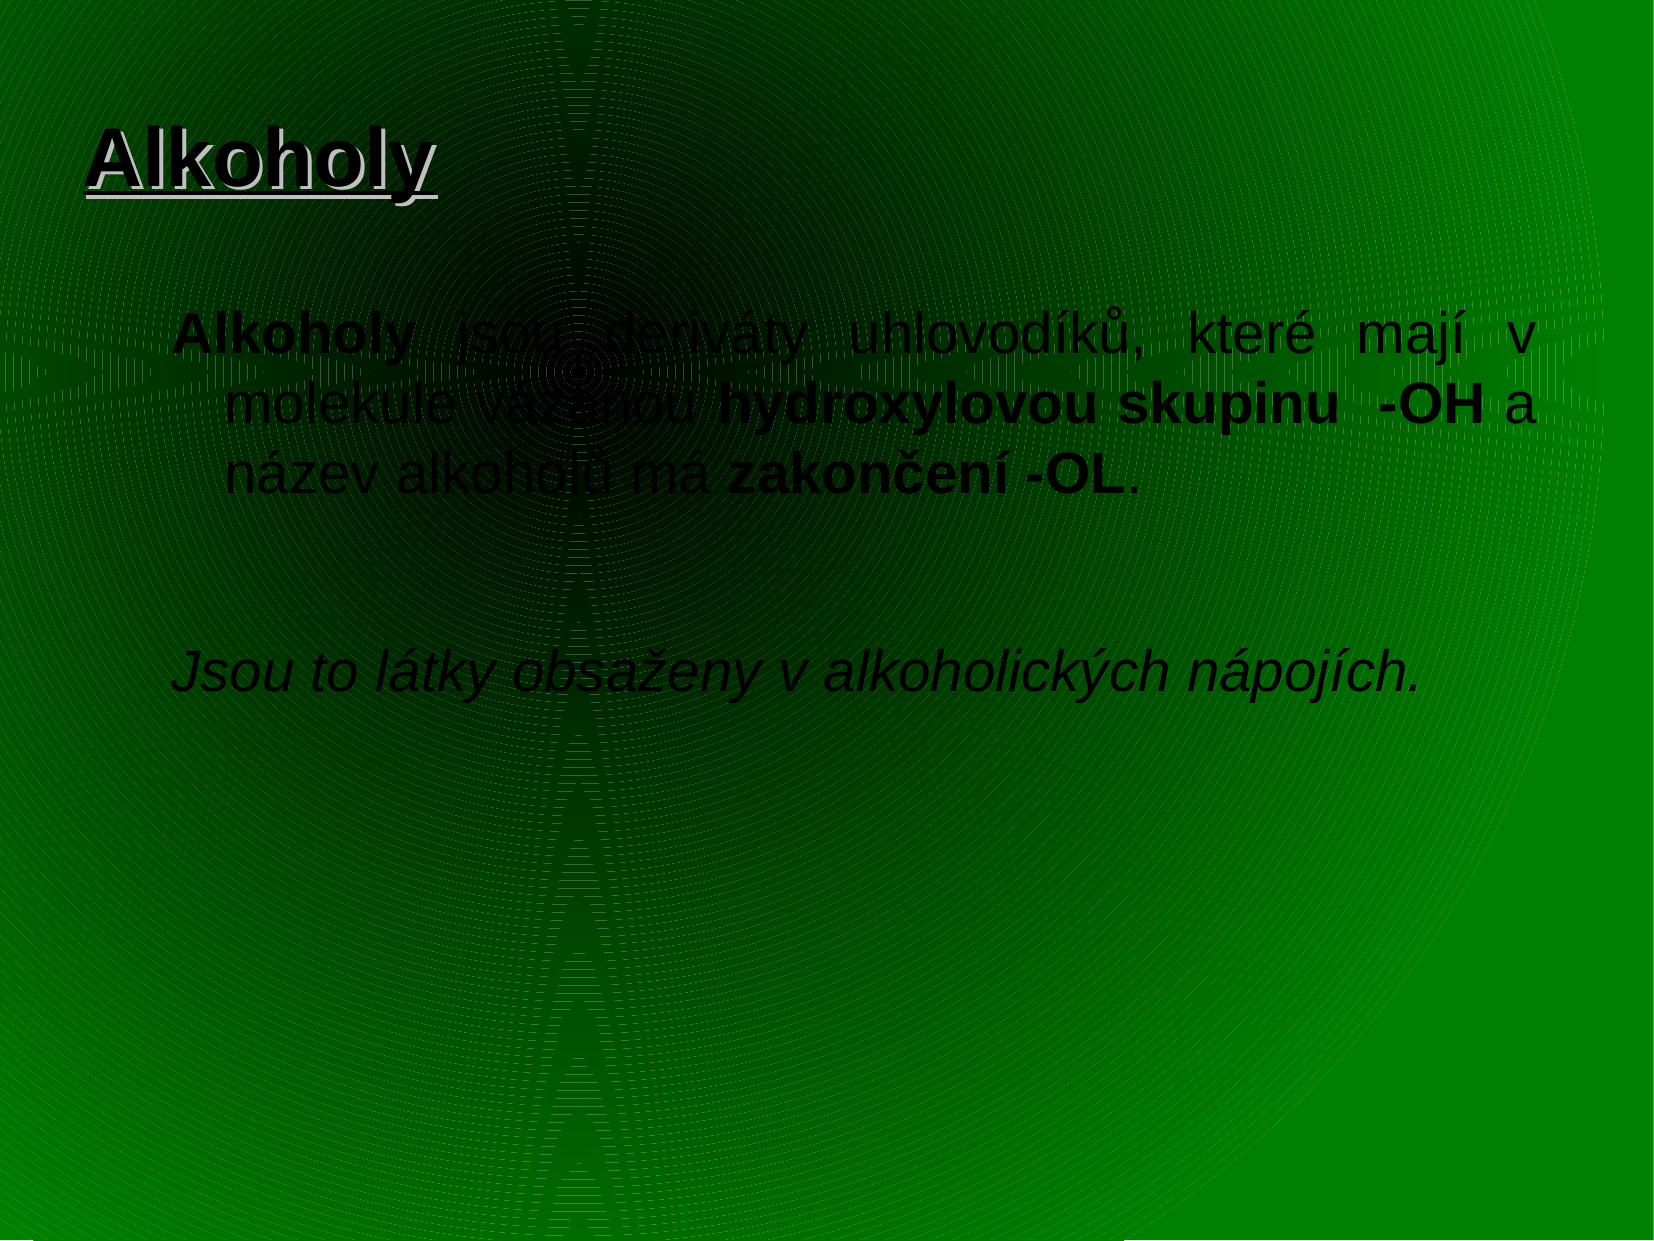

# Alkoholy
Alkoholy jsou deriváty uhlovodíků, které mají v molekule vázanou hydroxylovou skupinu -OH a název alkoholů má zakončení -OL.
Jsou to látky obsaženy v alkoholických nápojích.